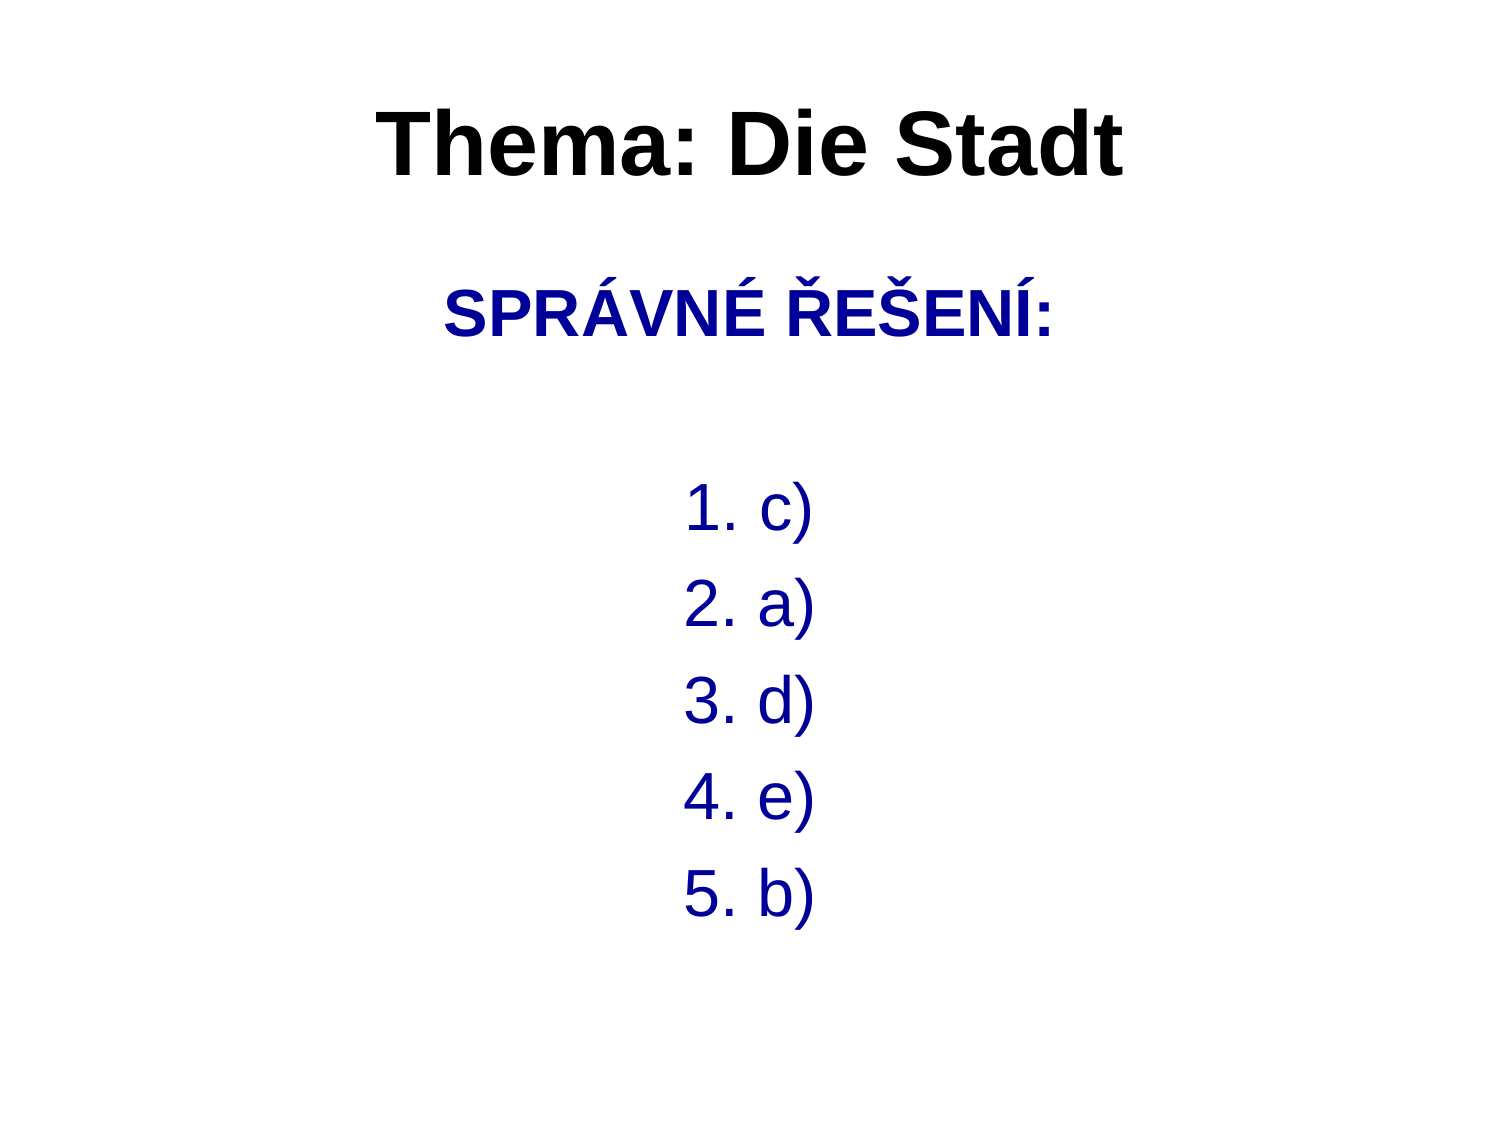

# Thema: Die Stadt
SPRÁVNÉ ŘEŠENÍ:
1.	 c)
2.	 a)
3.	 d)
4.	 e)
5.	 b)